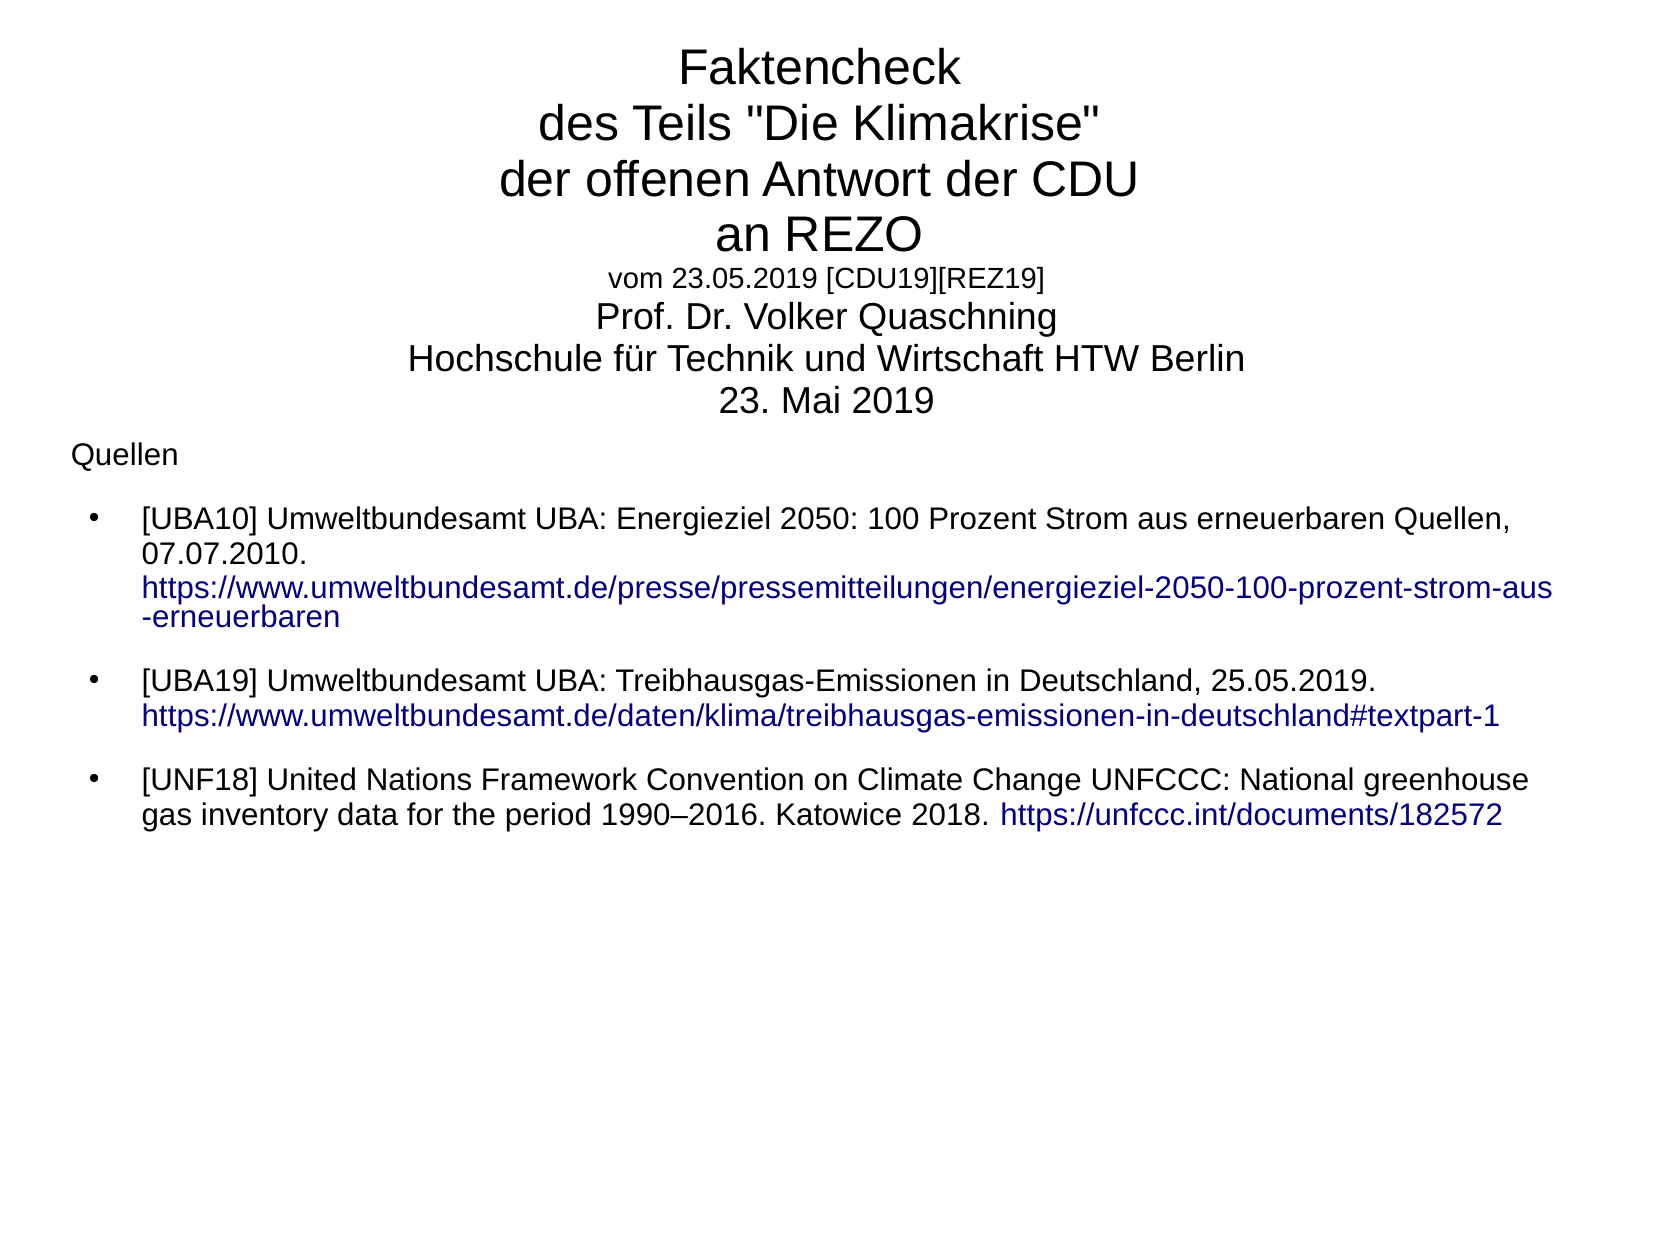

# Faktencheck des Teils "Die Klimakrise" der offenen Antwort der CDU an REZO vom 23.05.2019 [CDU19][REZ19] Prof. Dr. Volker Quaschning Hochschule für Technik und Wirtschaft HTW Berlin 23. Mai 2019
Quellen
[UBA10] Umweltbundesamt UBA: Energieziel 2050: 100 Prozent Strom aus erneuerbaren Quellen, 07.07.2010. https://www.umweltbundesamt.de/presse/pressemitteilungen/energieziel-2050-100-prozent-strom-aus-erneuerbaren
[UBA19] Umweltbundesamt UBA: Treibhausgas-Emissionen in Deutschland, 25.05.2019. https://www.umweltbundesamt.de/daten/klima/treibhausgas-emissionen-in-deutschland#textpart-1
[UNF18] United Nations Framework Convention on Climate Change UNFCCC: National greenhouse gas inventory data for the period 1990–2016. Katowice 2018. https://unfccc.int/documents/182572